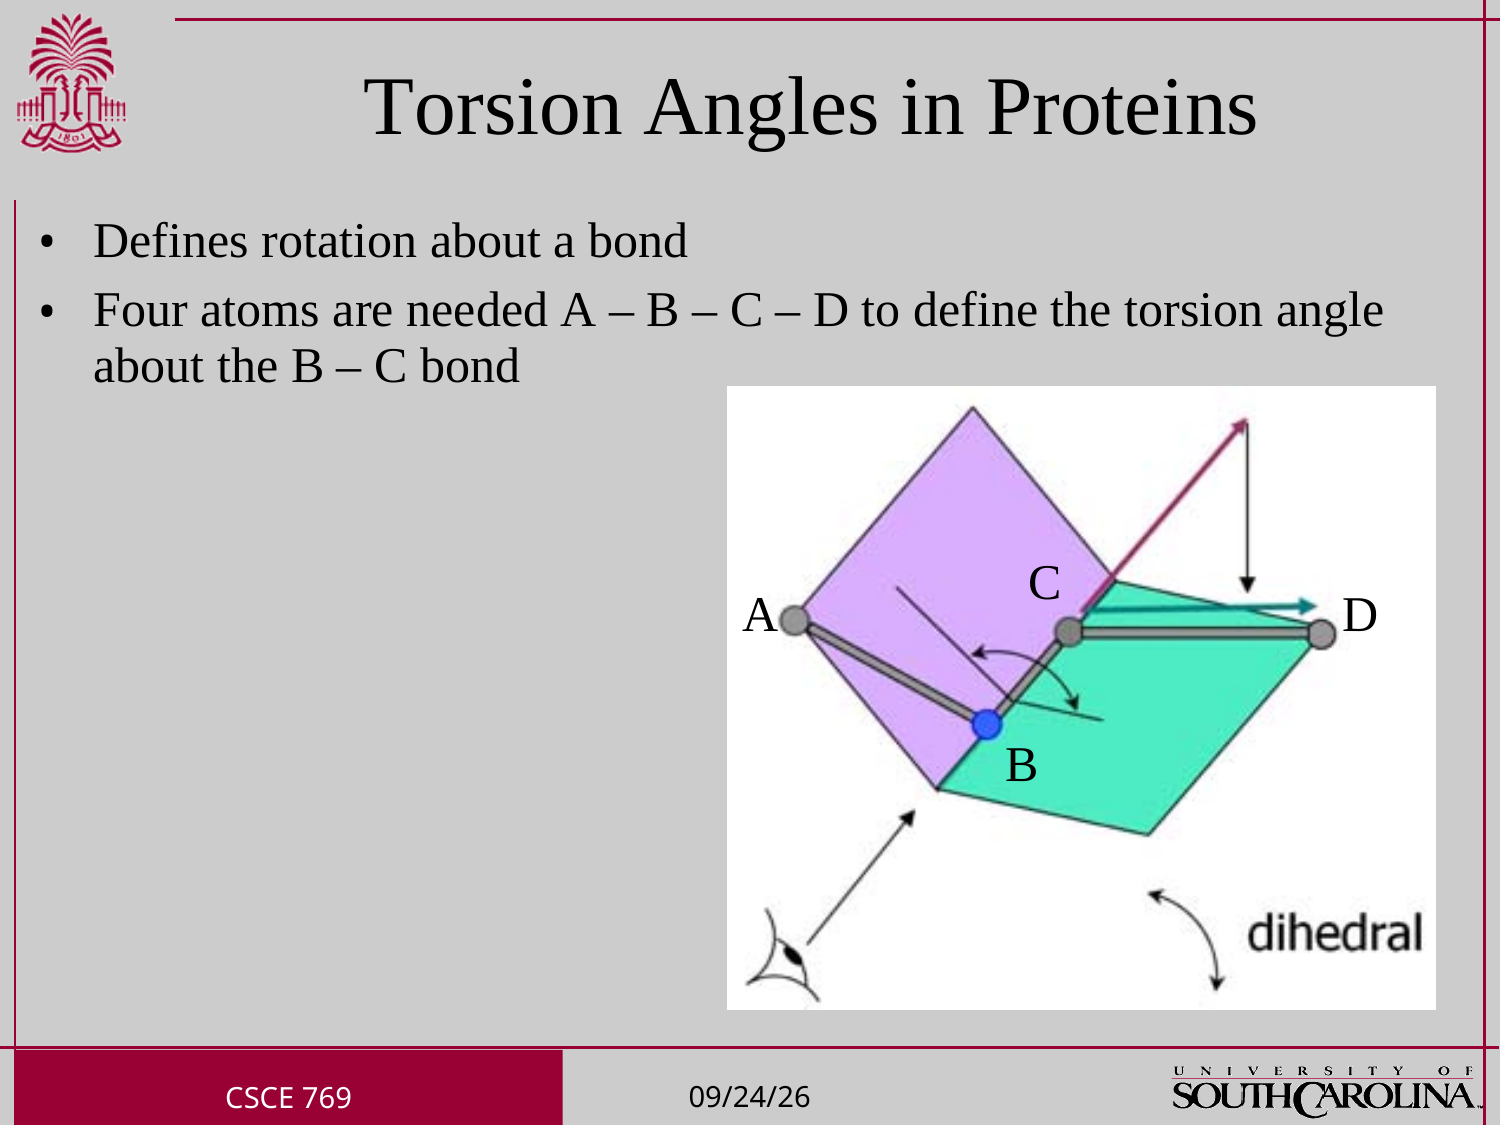

# Torsion Angles in Proteins
Defines rotation about a bond
Four atoms are needed A – B – C – D to define the torsion angle about the B – C bond
C
A
D
B